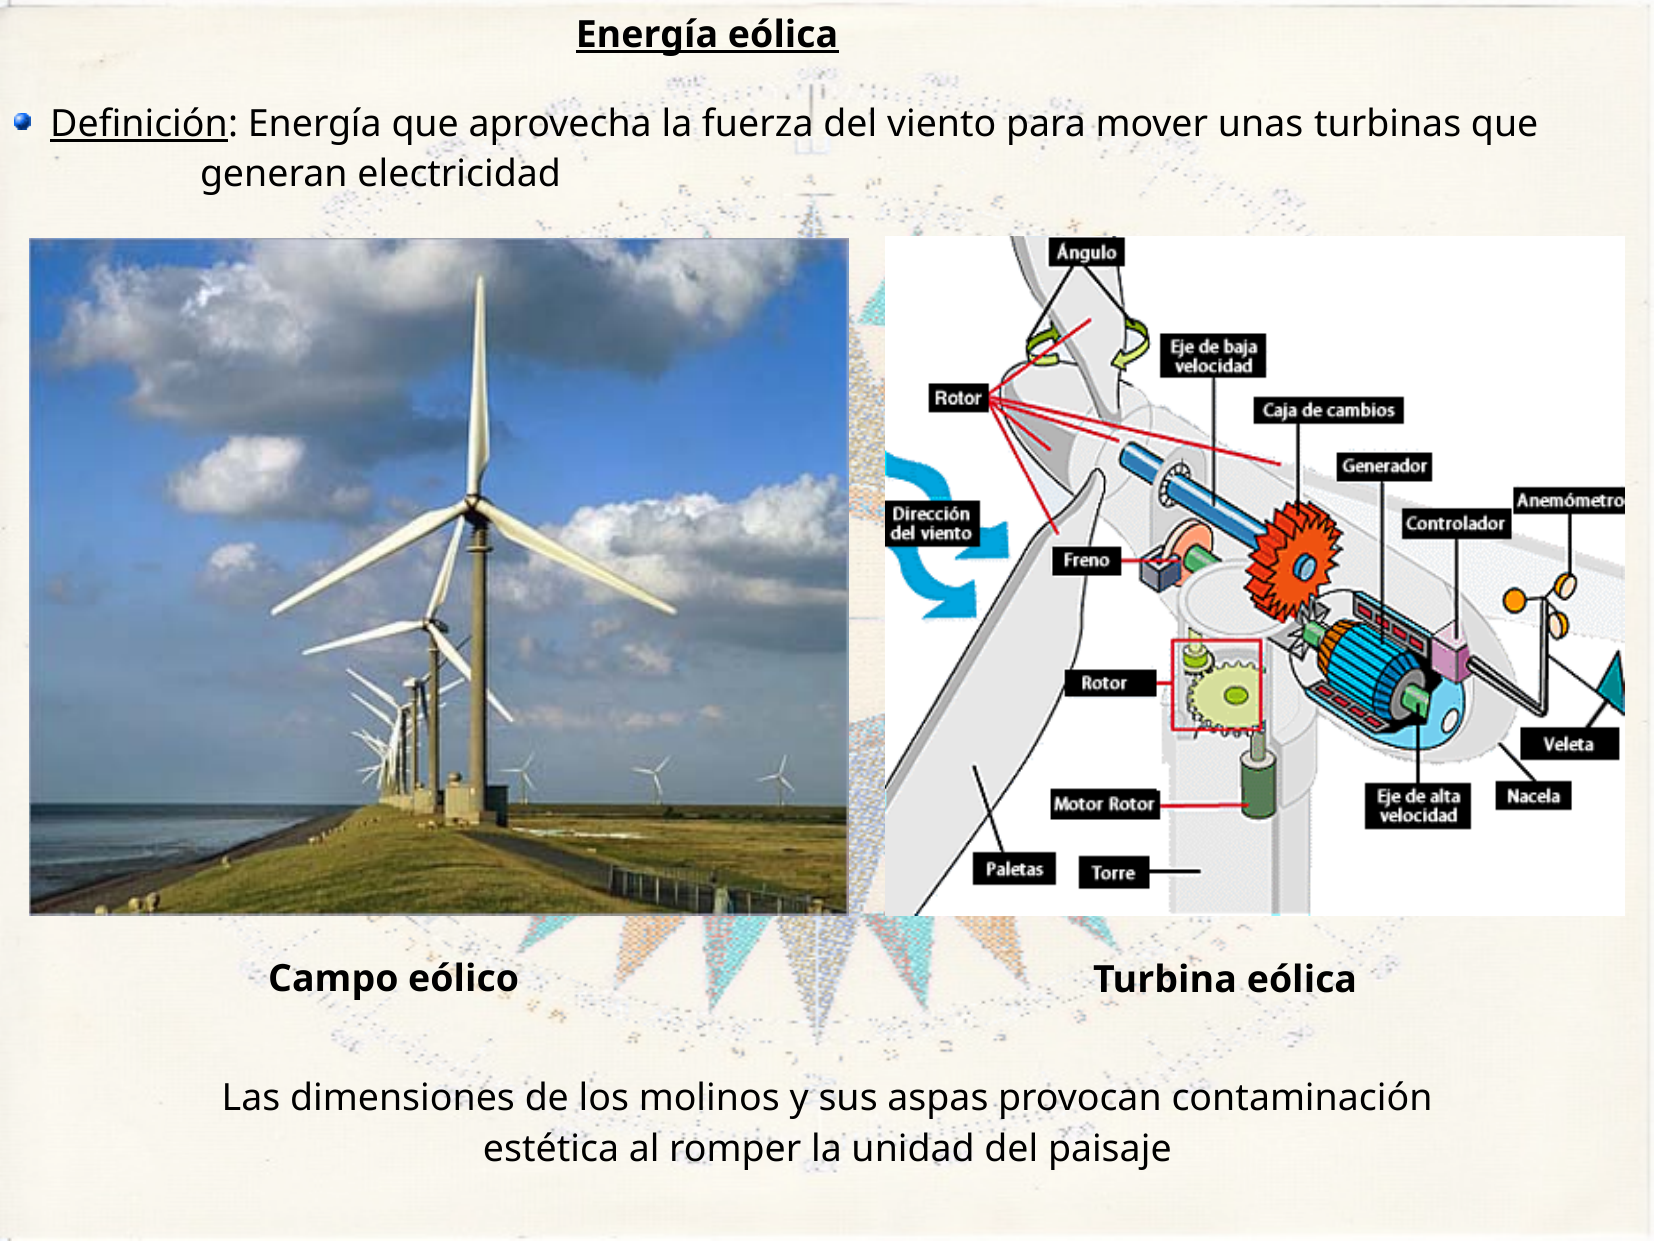

Energía eólica
Definición: Energía que aprovecha la fuerza del viento para mover unas turbinas que
 generan electricidad
Campo eólico
Turbina eólica
Las dimensiones de los molinos y sus aspas provocan contaminación
estética al romper la unidad del paisaje